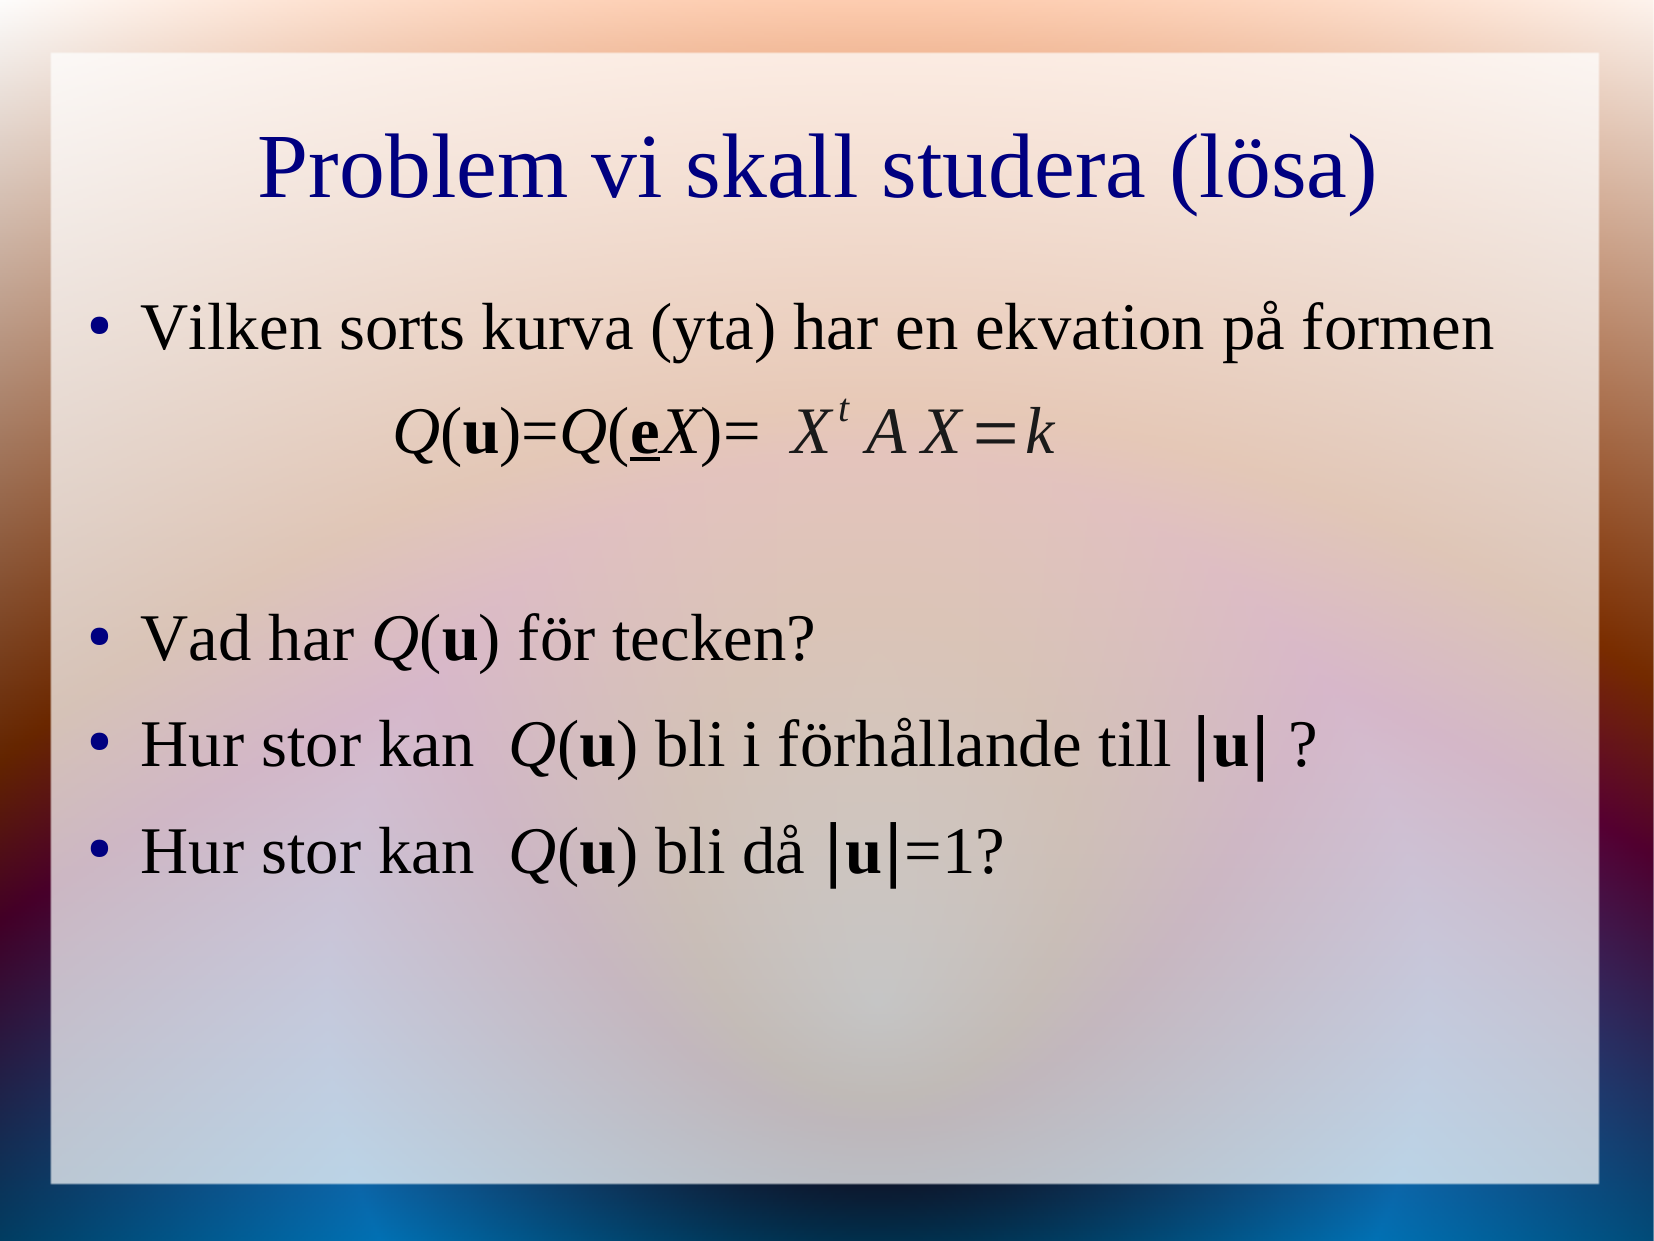

# Problem vi skall studera (lösa)
Vilken sorts kurva (yta) har en ekvation på formen
 Q(u)=Q(eX)=
Vad har Q(u) för tecken?
Hur stor kan Q(u) bli i förhållande till |u| ?
Hur stor kan Q(u) bli då |u|=1?